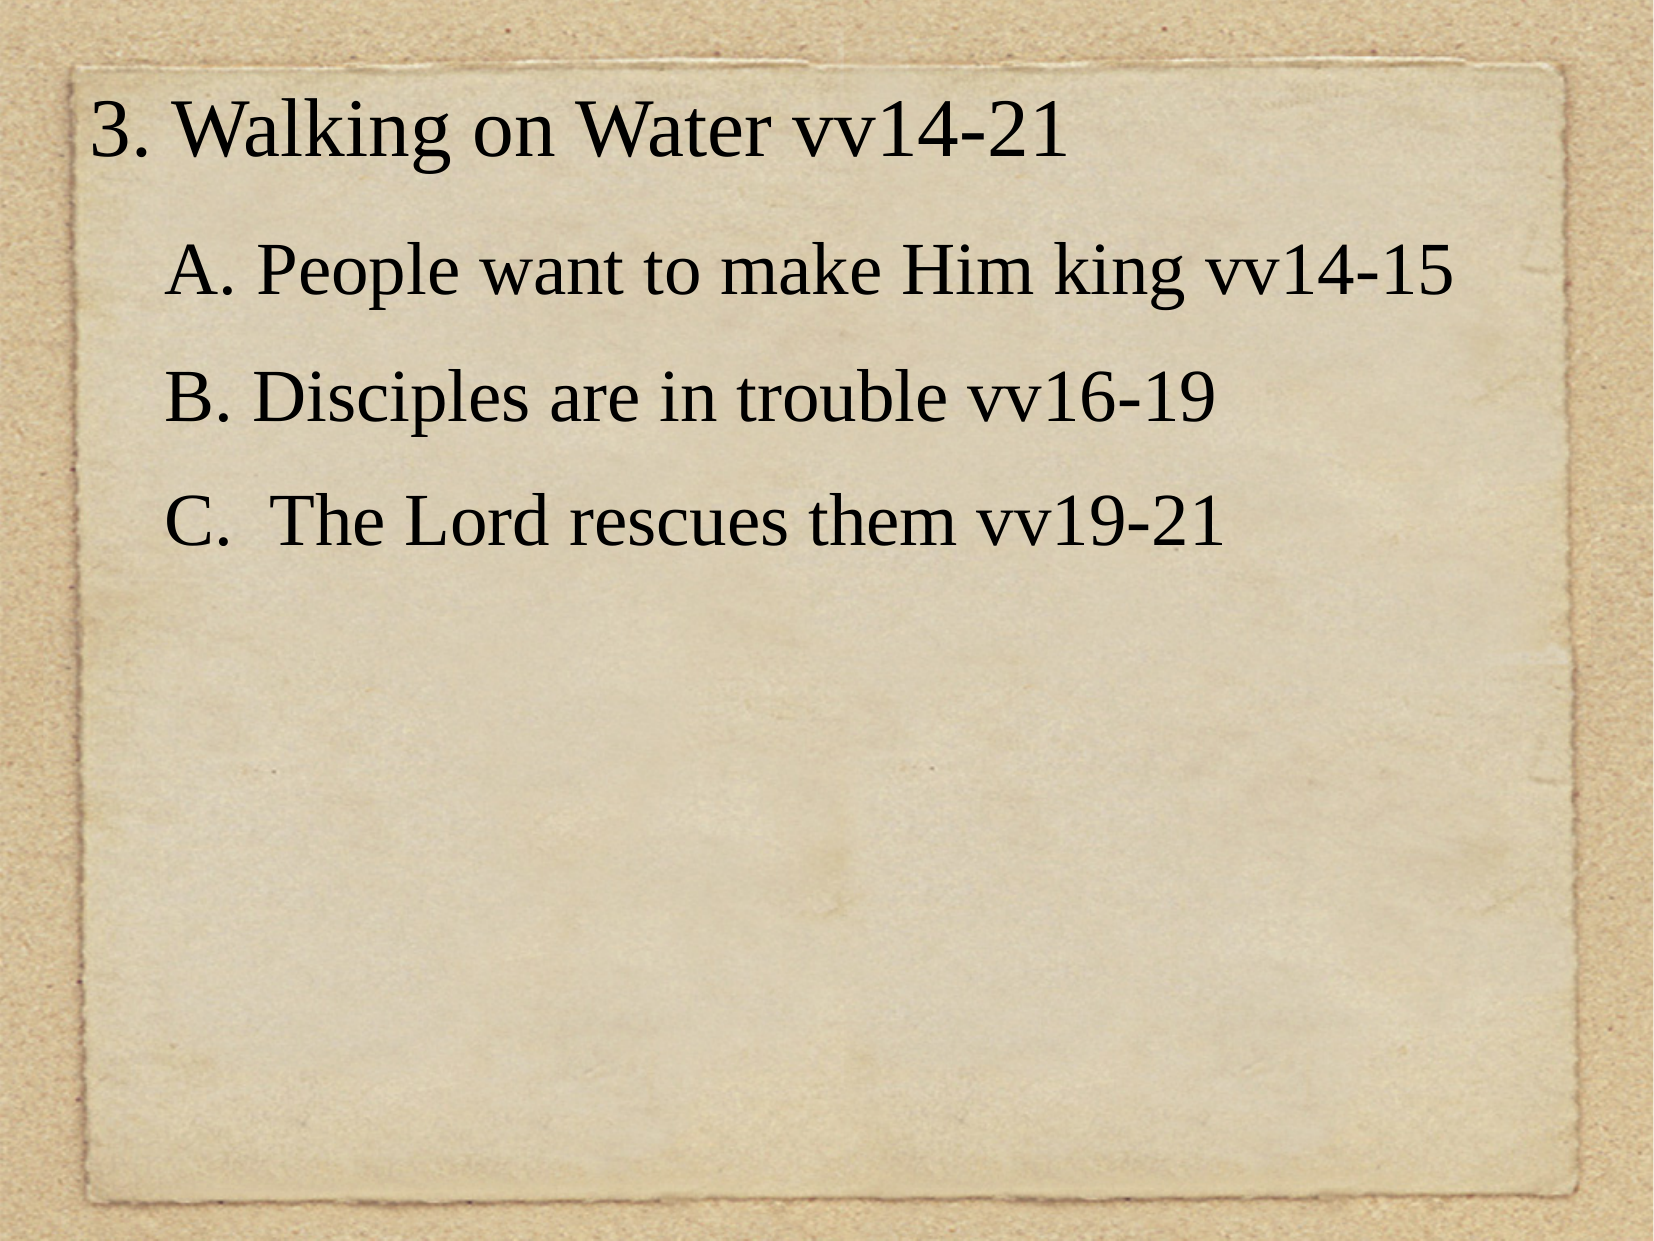

3. Walking on Water vv14-21
	A. People want to make Him king vv14-15
	B. Disciples are in trouble vv16-19
	C. The Lord rescues them vv19-21